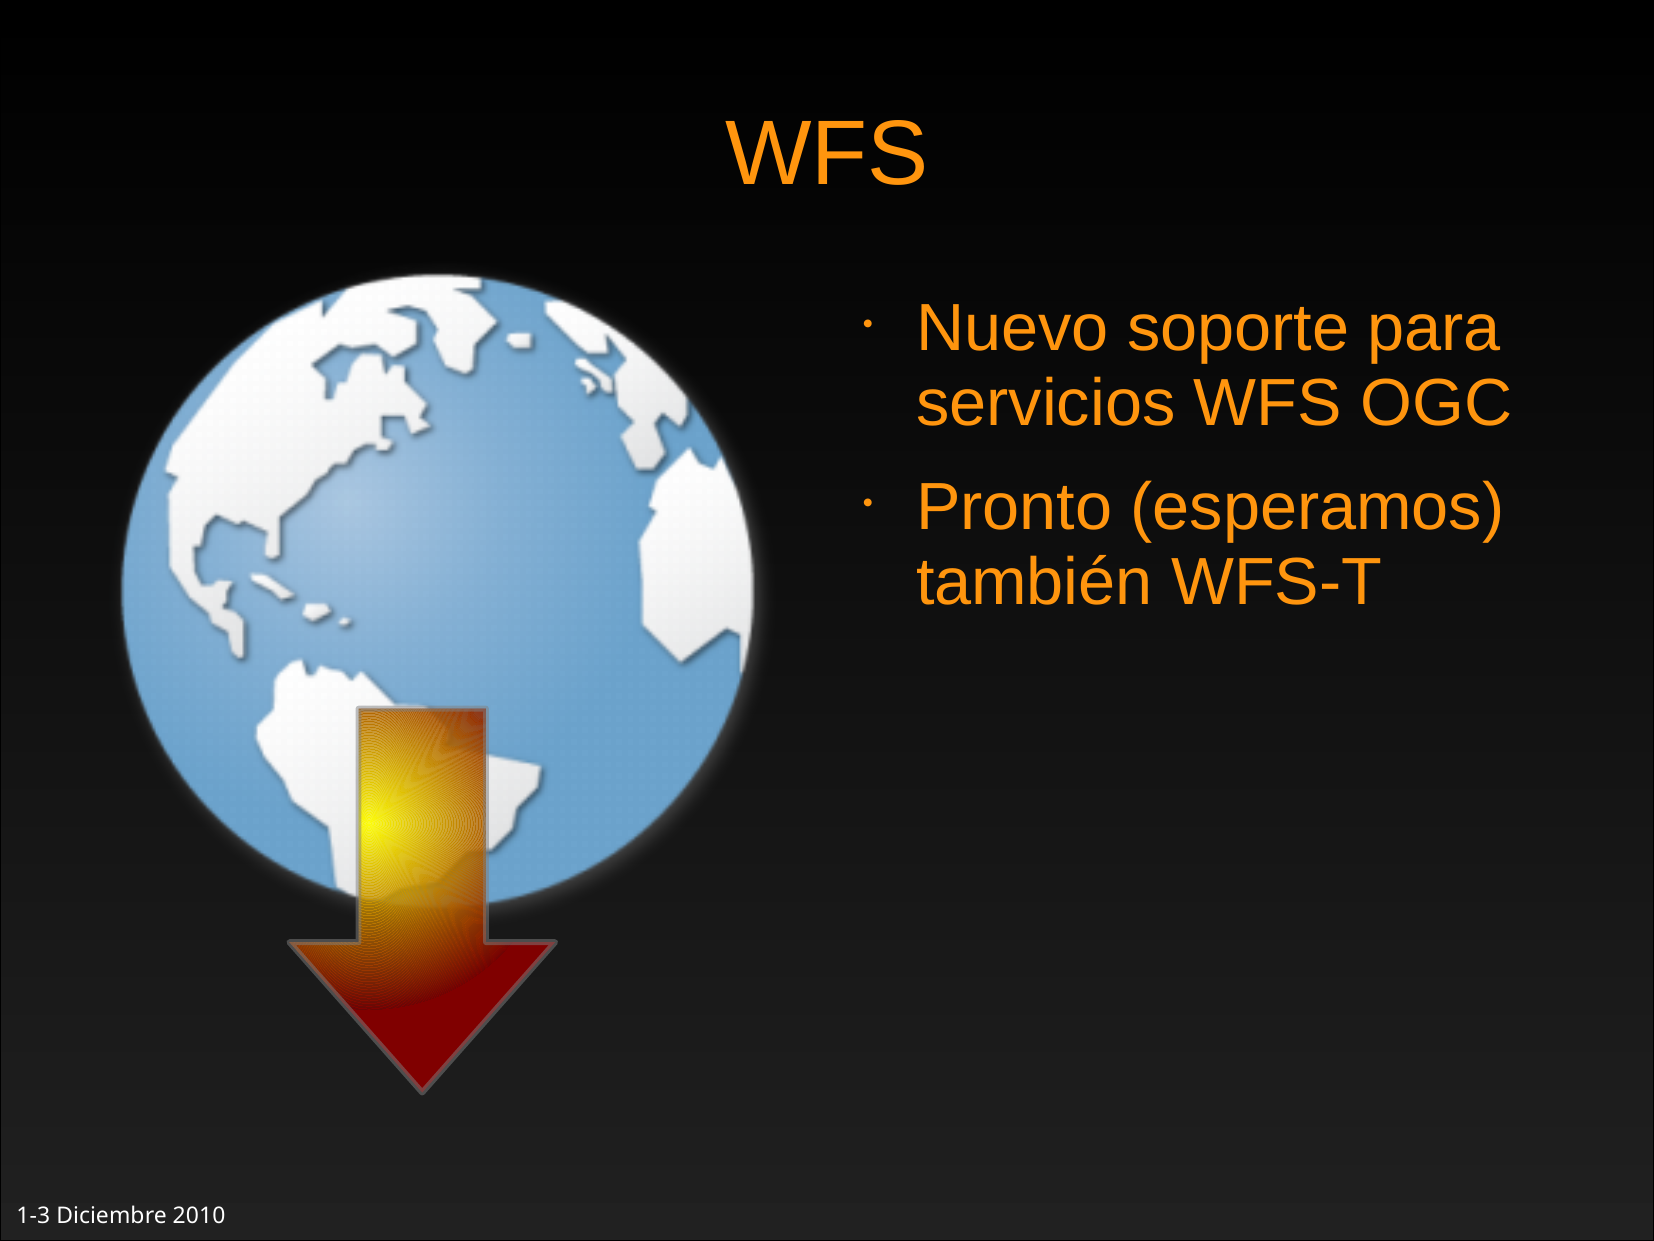

# WFS
Nuevo soporte para servicios WFS OGC
Pronto (esperamos) también WFS-T